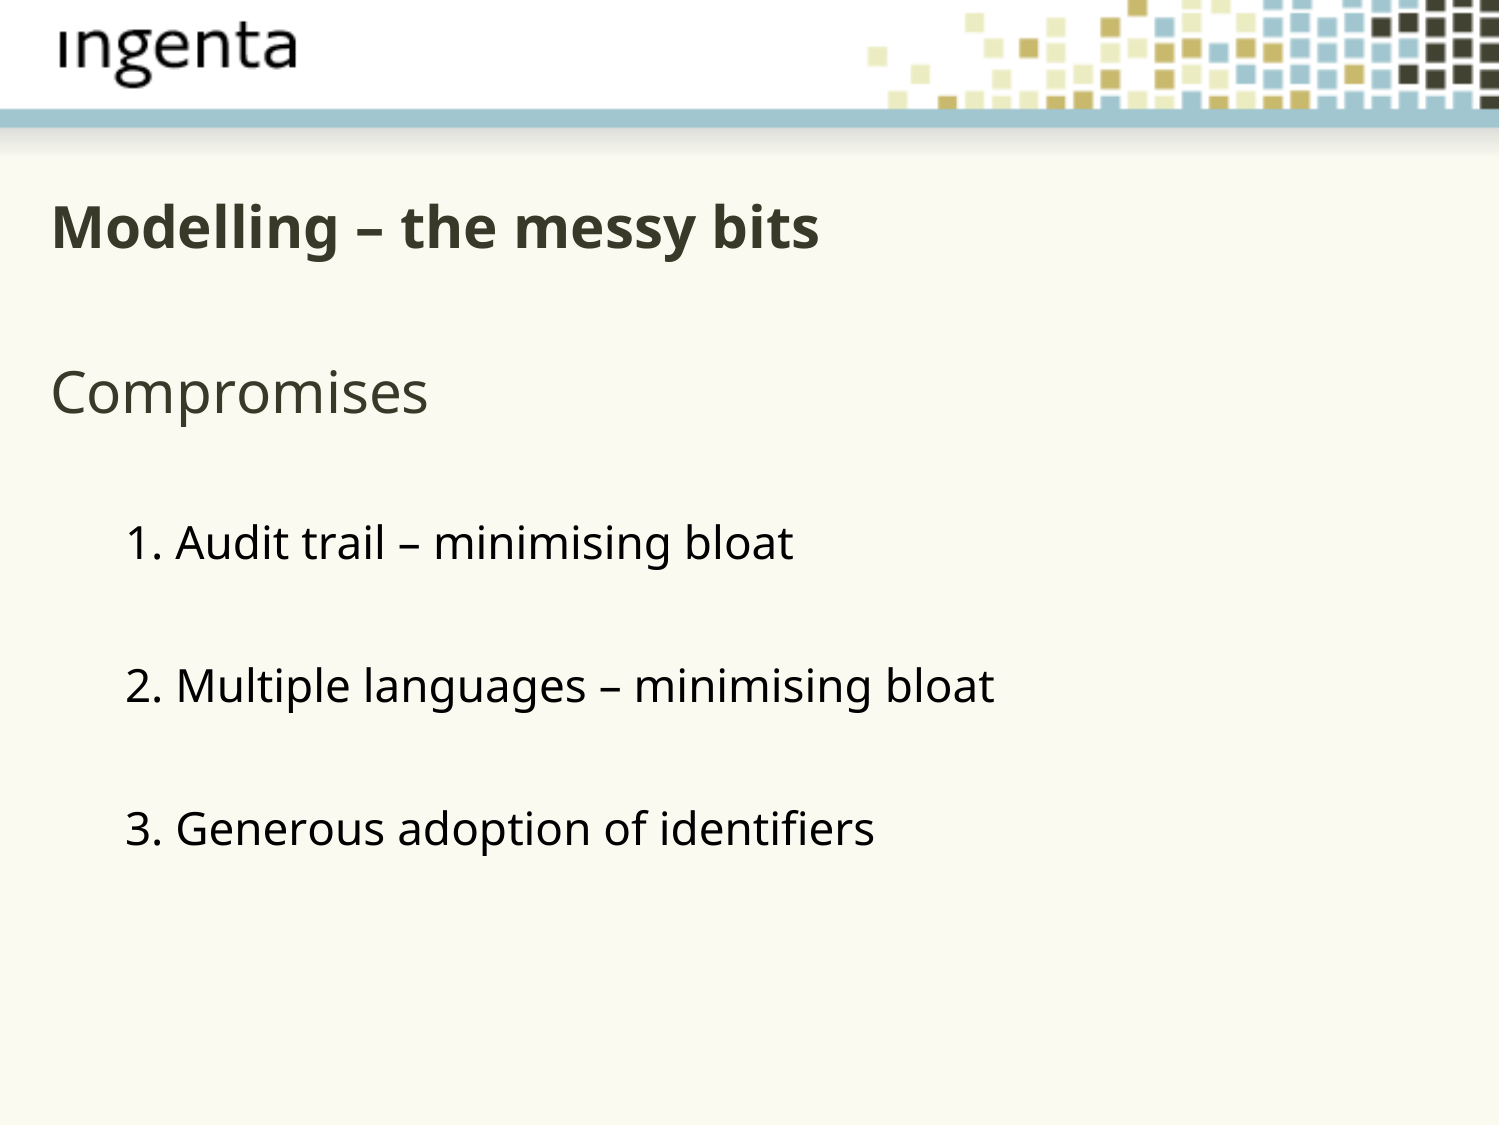

# Modelling – the messy bits
Compromises
1. Audit trail – minimising bloat
2. Multiple languages – minimising bloat
3. Generous adoption of identifiers